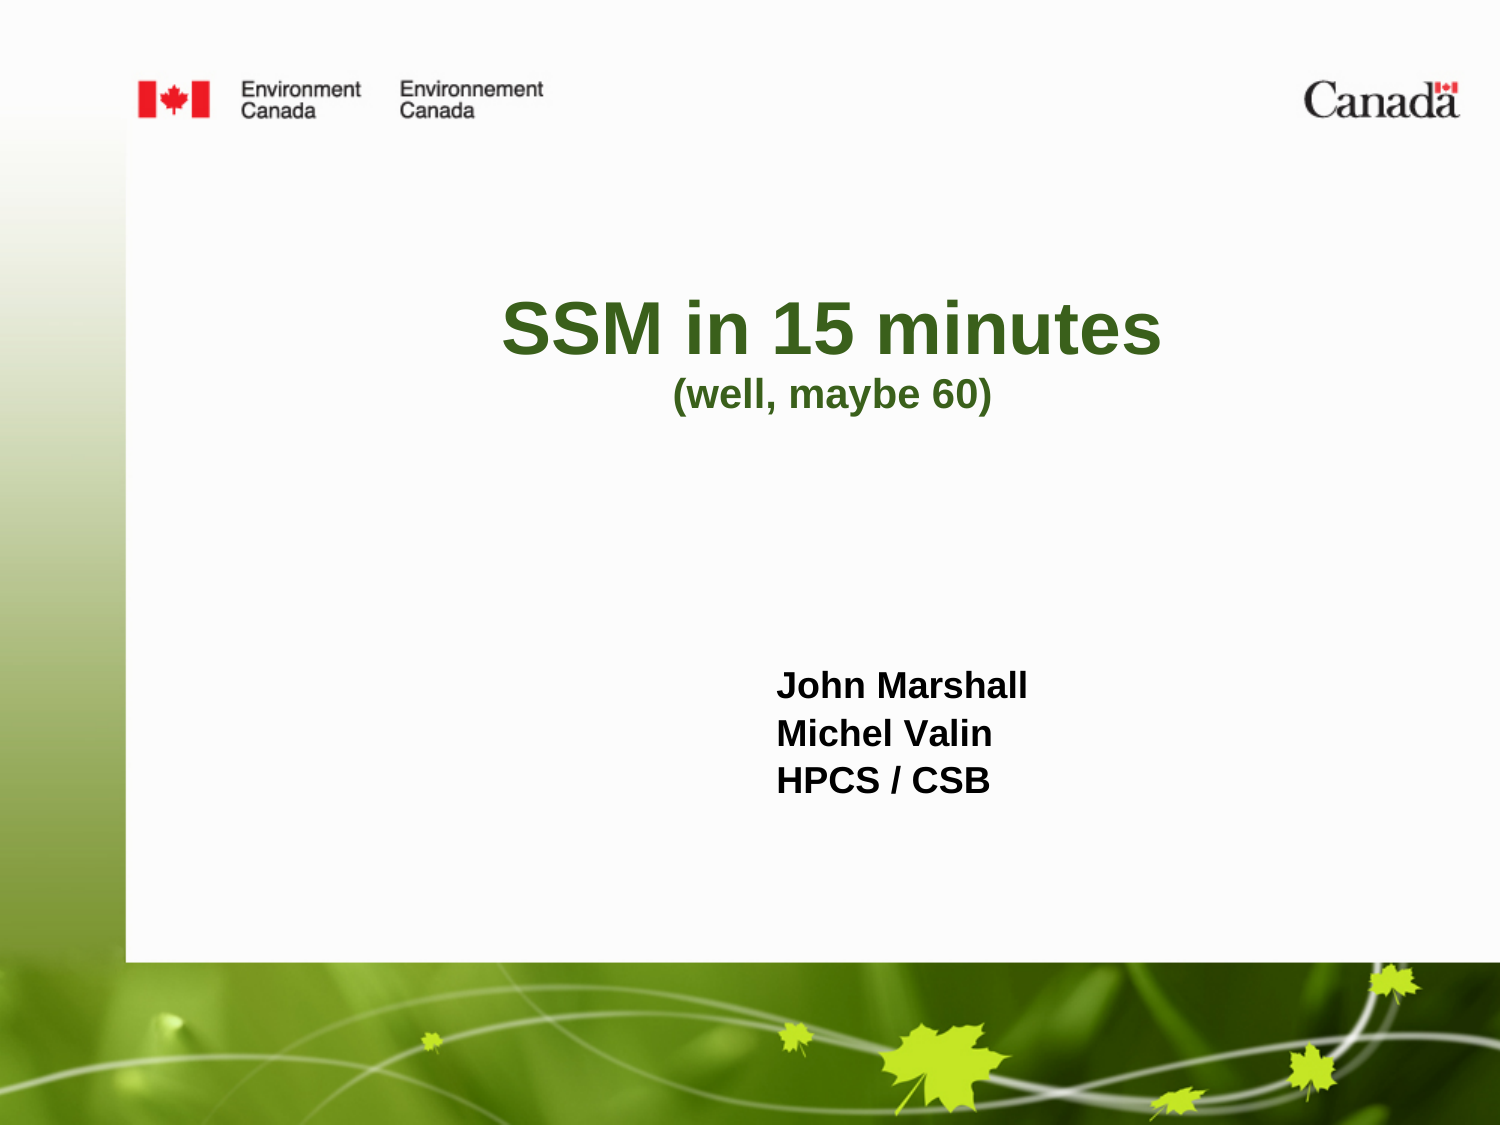

# SSM in 15 minutes (well, maybe 60)
John Marshall
Michel Valin
HPCS / CSB